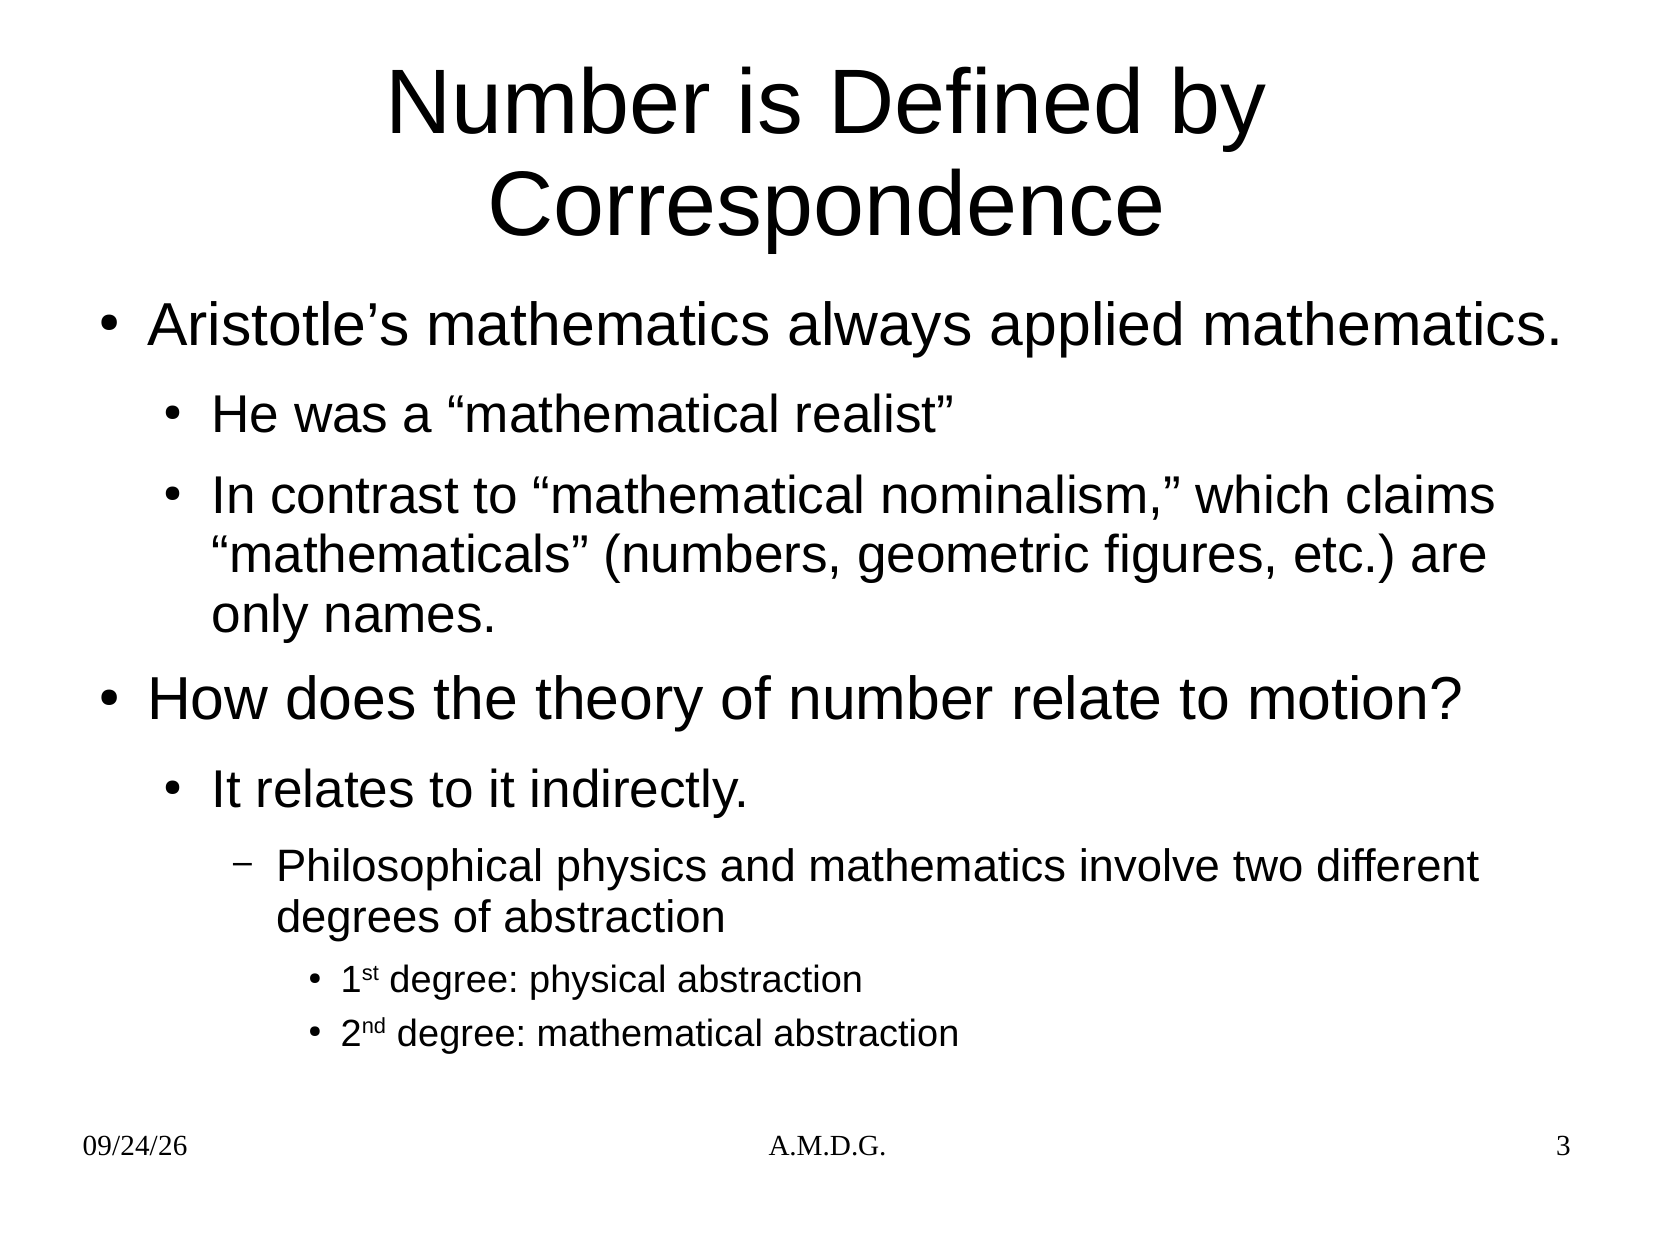

# Number is Defined by Correspondence
Aristotle’s mathematics always applied mathematics.
He was a “mathematical realist”
In contrast to “mathematical nominalism,” which claims “mathematicals” (numbers, geometric figures, etc.) are only names.
How does the theory of number relate to motion?
It relates to it indirectly.
Philosophical physics and mathematics involve two different degrees of abstraction
1st degree: physical abstraction
2nd degree: mathematical abstraction
A.M.D.G.
3